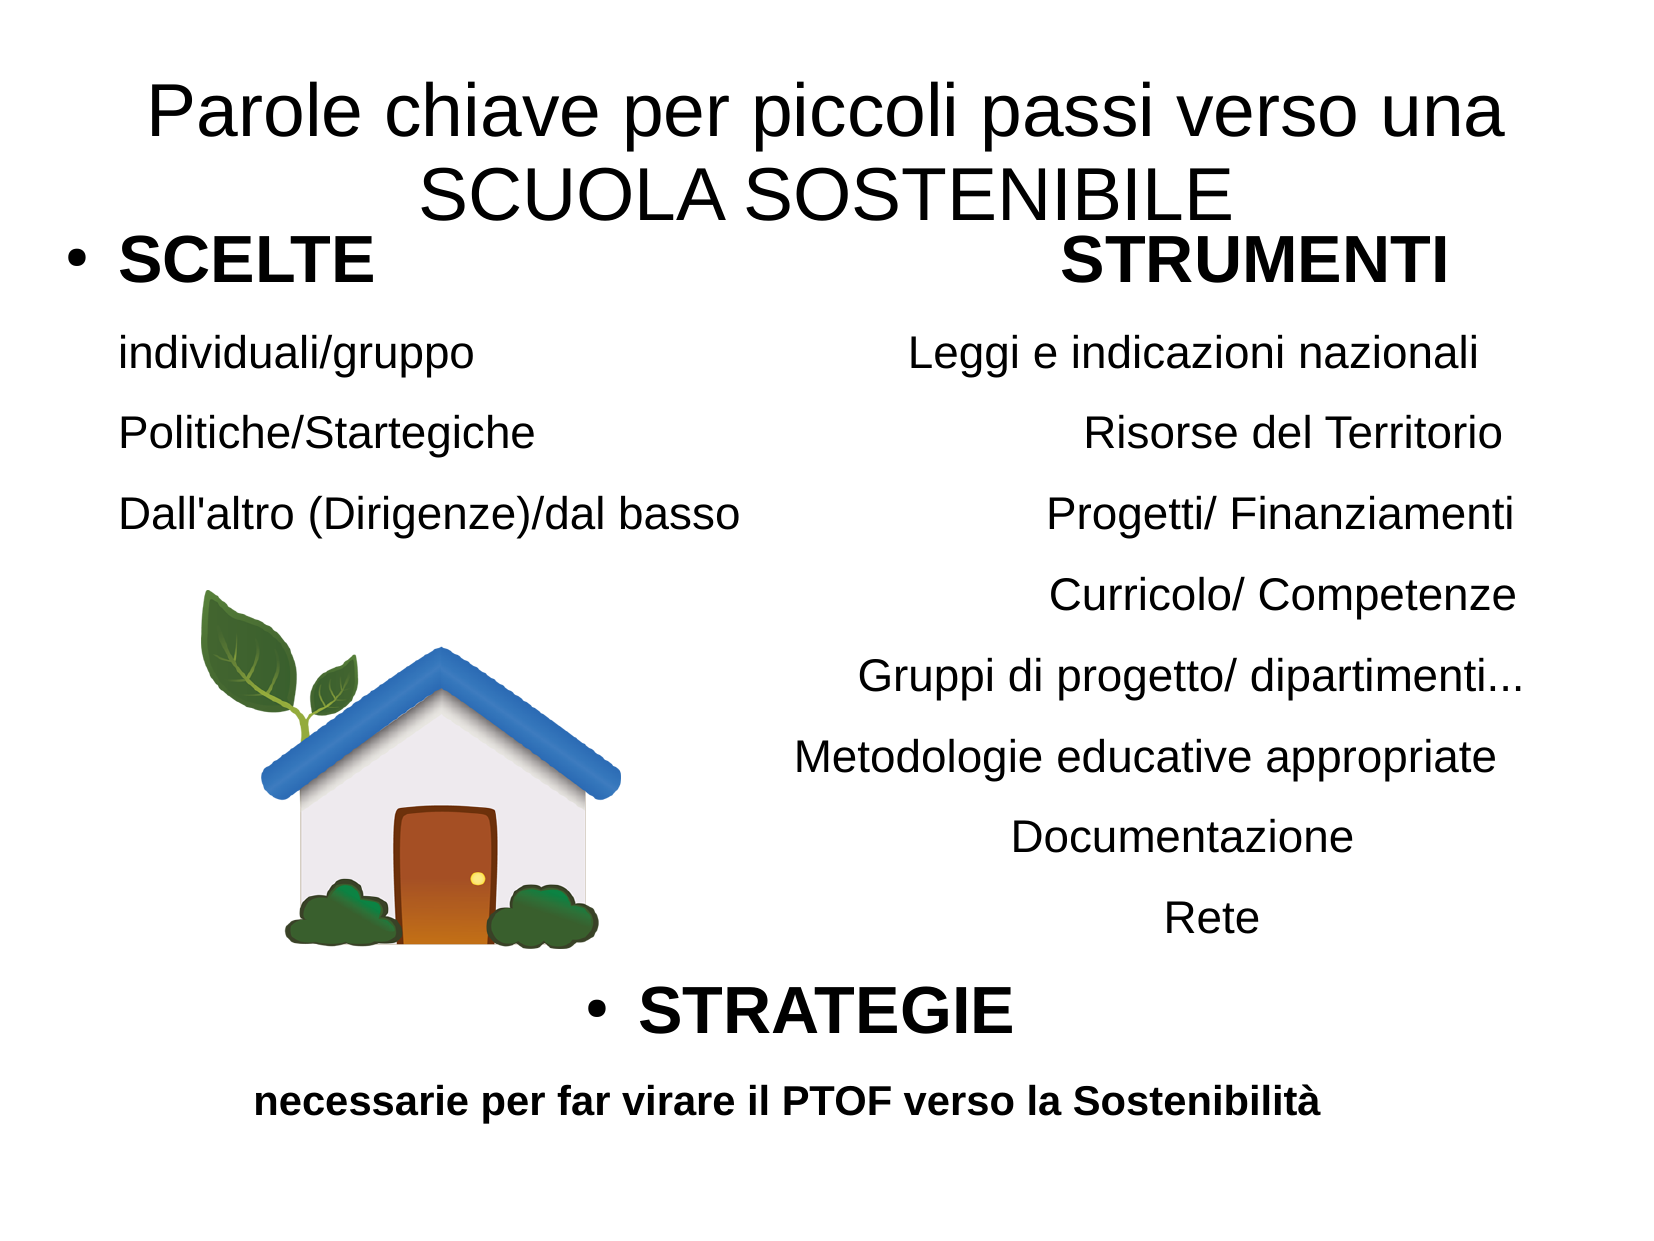

# Parole chiave per piccoli passi verso una SCUOLA SOSTENIBILE
SCELTE STRUMENTI
individuali/gruppo Leggi e indicazioni nazionali
Politiche/Startegiche Risorse del Territorio
Dall'altro (Dirigenze)/dal basso Progetti/ Finanziamenti
 Curricolo/ Competenze
 Gruppi di progetto/ dipartimenti...
 Metodologie educative appropriate
 Documentazione
 Rete
STRATEGIE
necessarie per far virare il PTOF verso la Sostenibilità